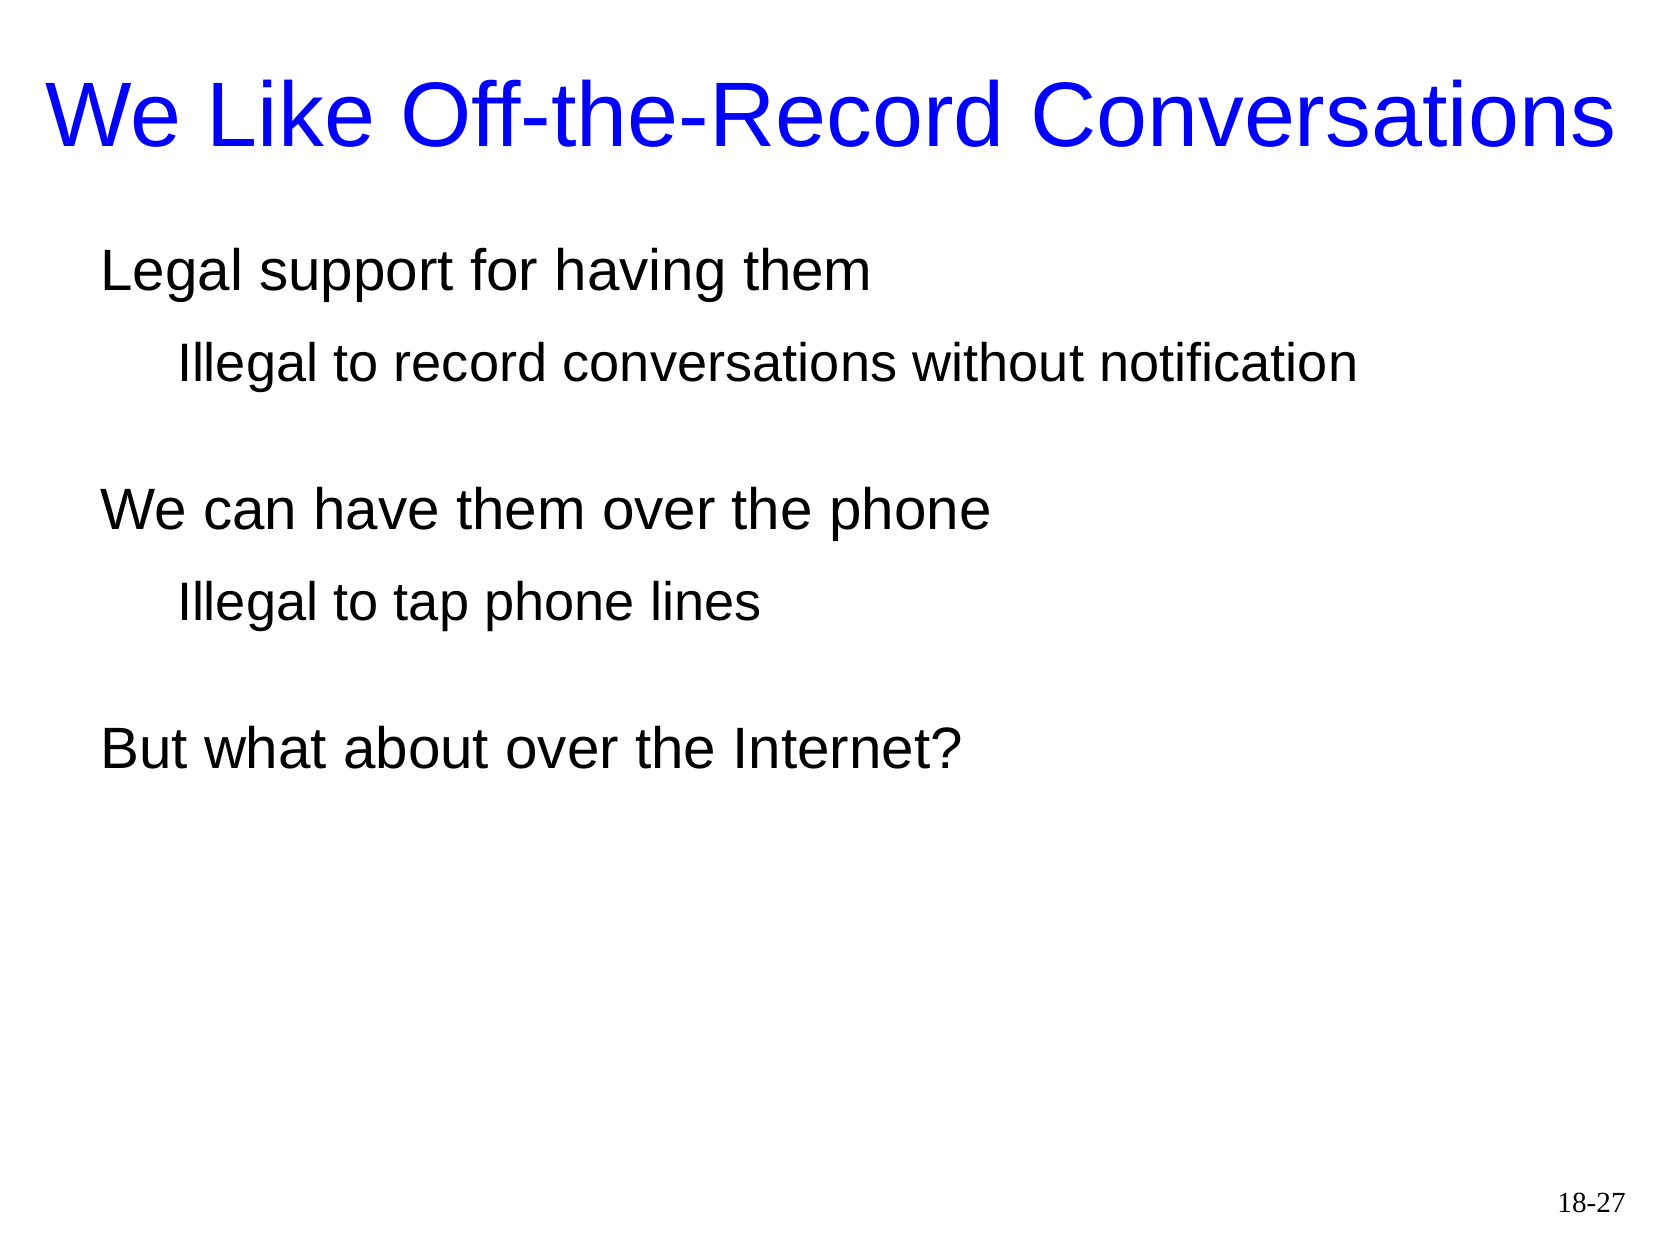

# We Like Off-the-Record Conversations
Legal support for having them
Illegal to record conversations without notification
We can have them over the phone
Illegal to tap phone lines
But what about over the Internet?